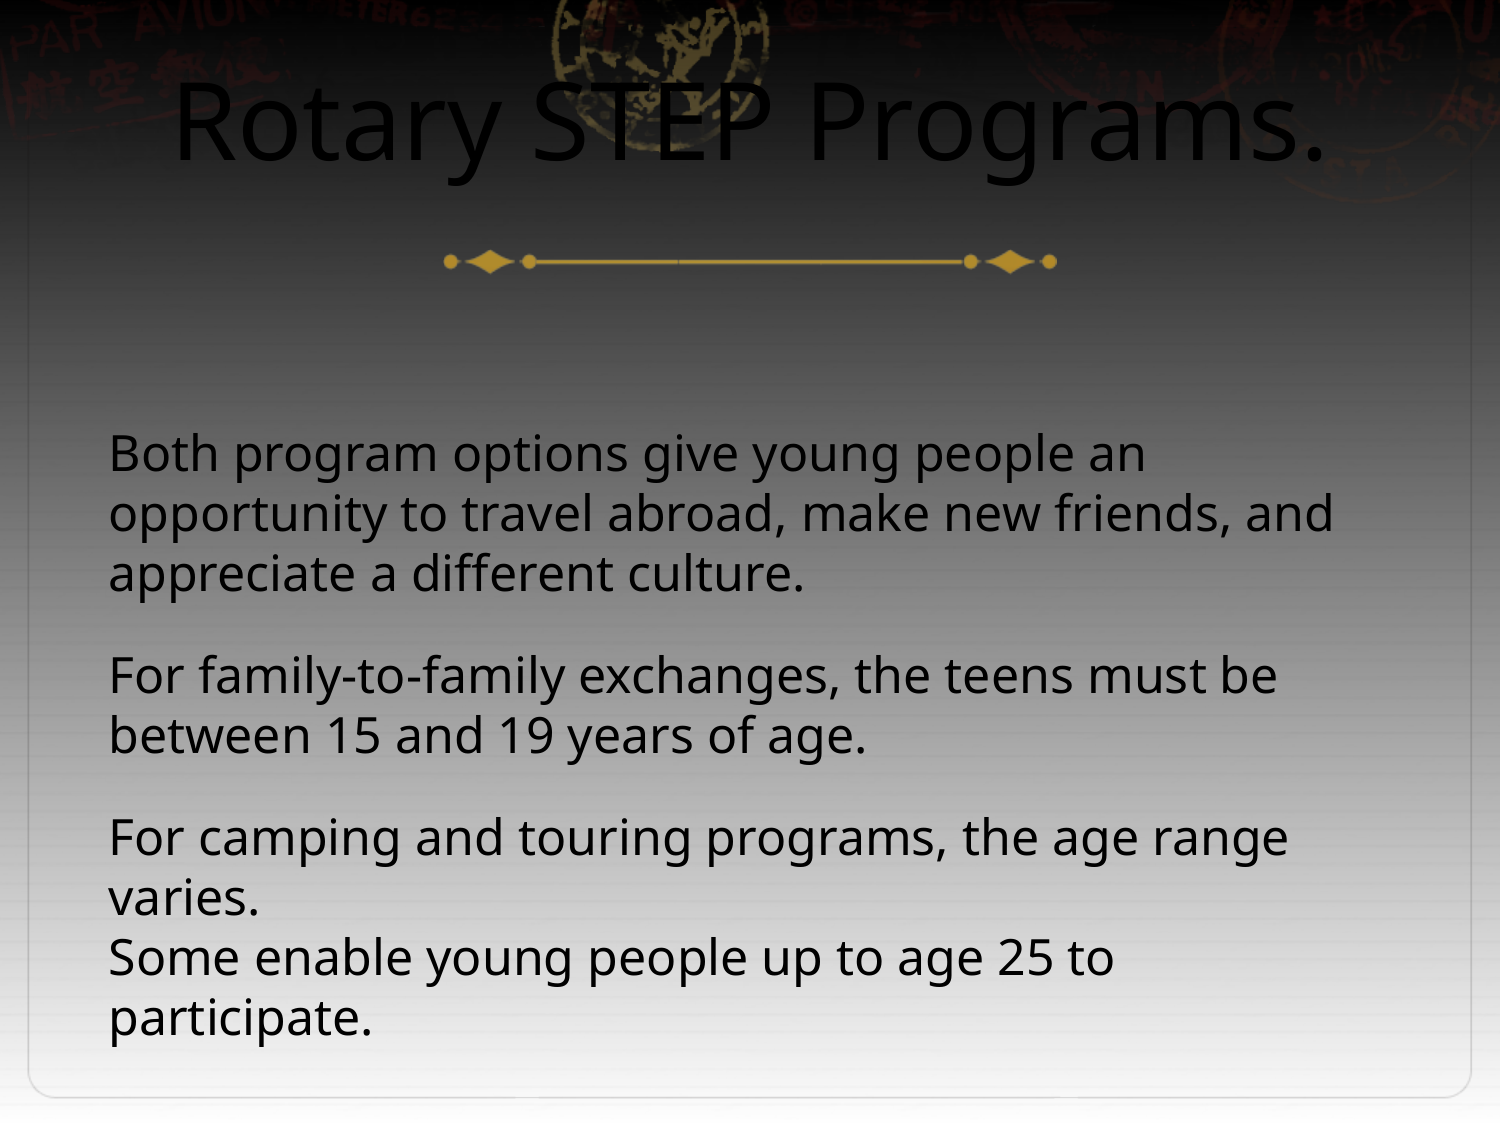

# Rotary STEP Programs.
Both program options give young people an opportunity to travel abroad, make new friends, and appreciate a different culture.
For family-to-family exchanges, the teens must be between 15 and 19 years of age.
For camping and touring programs, the age range varies.
Some enable young people up to age 25 to participate.